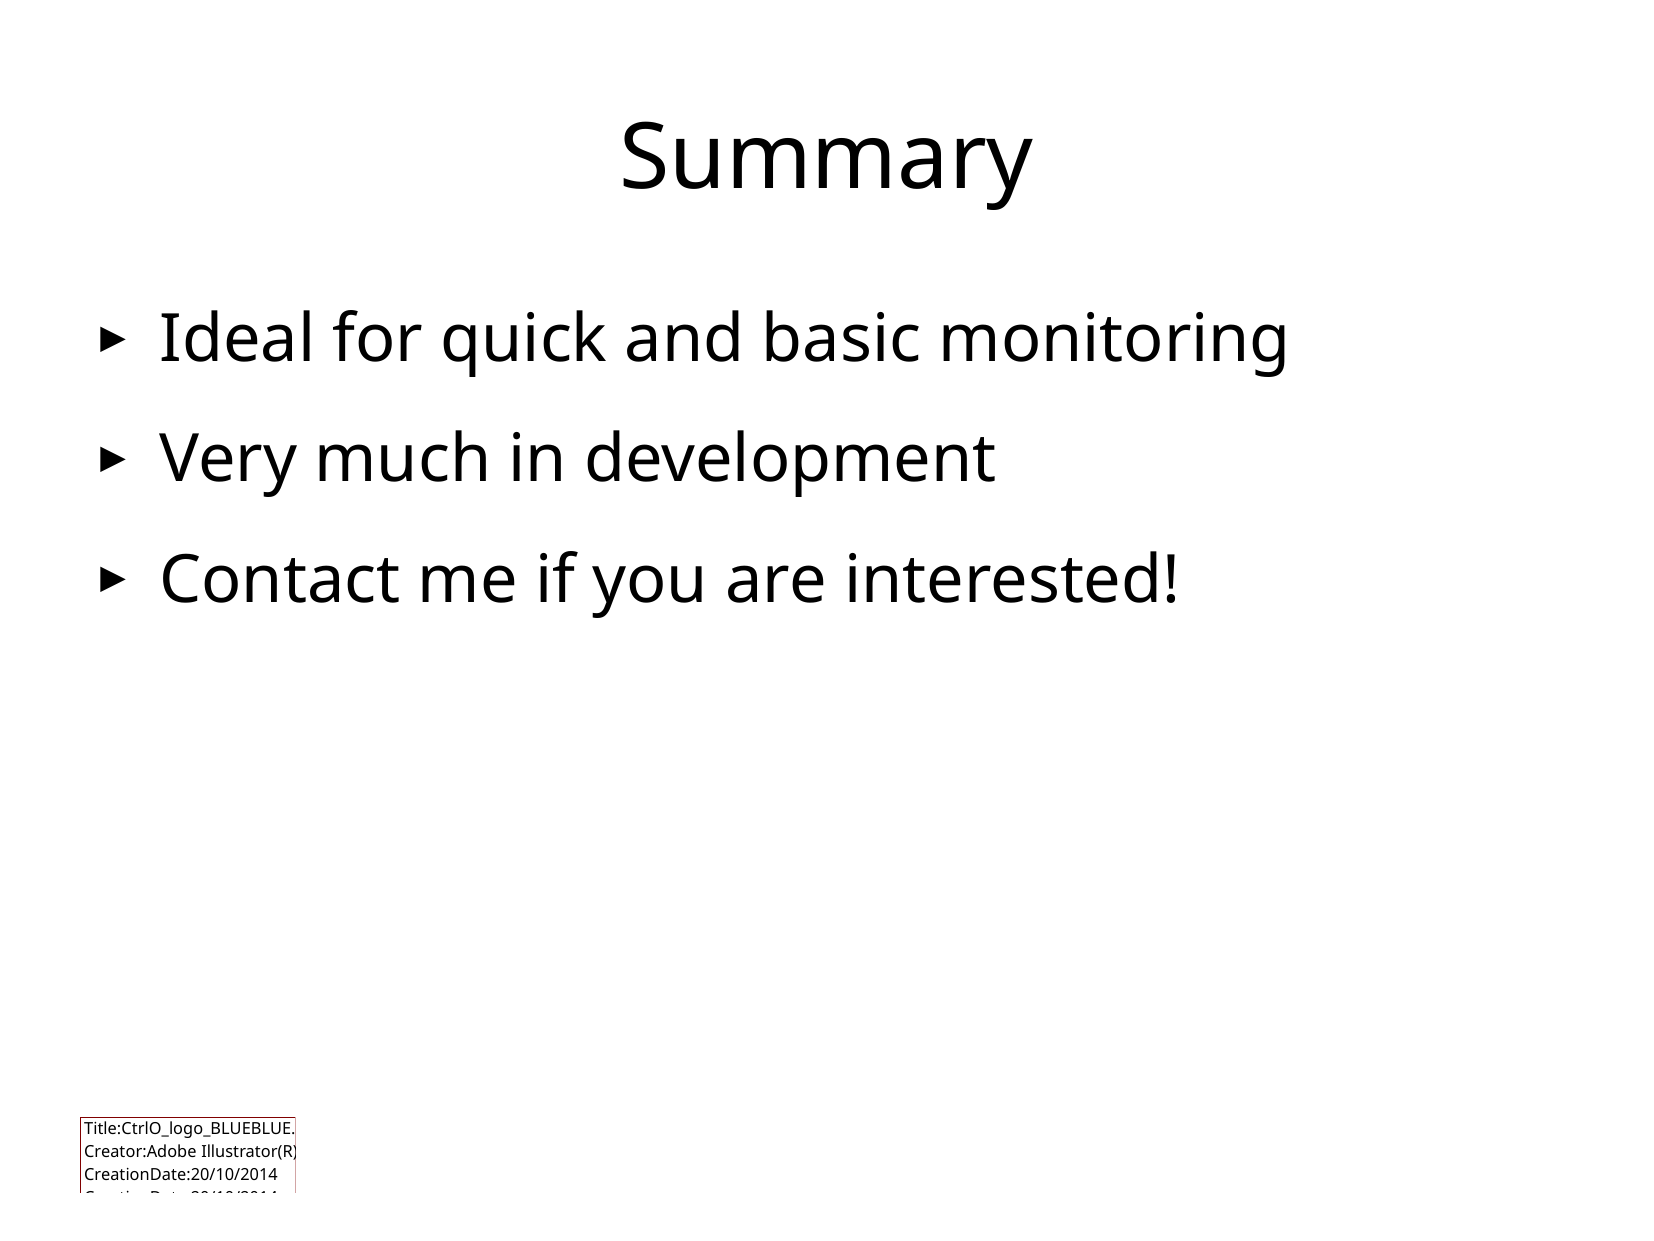

# Summary
Ideal for quick and basic monitoring
Very much in development
Contact me if you are interested!